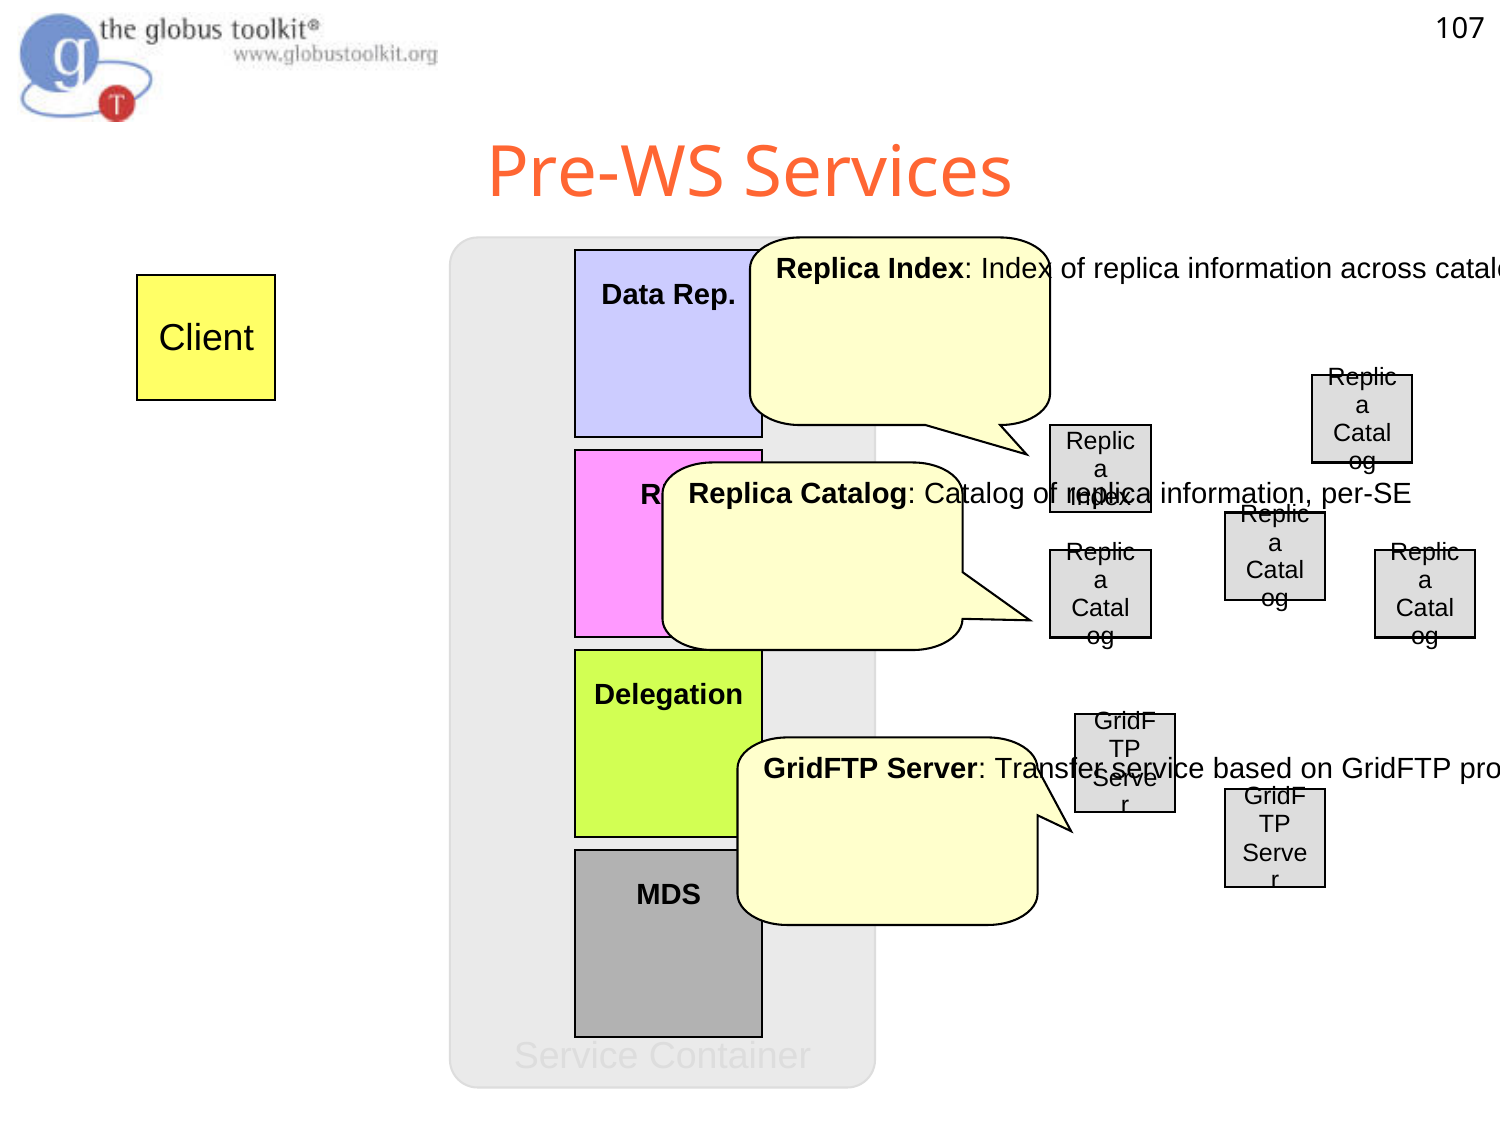

107
# Pre-WS Services
Service Container
Replica Index: Index of replica information across catalogs
Data Rep.
Client
Replica
Catalog
Replica
Index
RFT
Replica Catalog: Catalog of replica information, per-SE
Replica
Catalog
Replica
Catalog
Replica
Catalog
Delegation
GridFTP
Server
GridFTP Server: Transfer service based on GridFTP protocol
GridFTP
Server
MDS